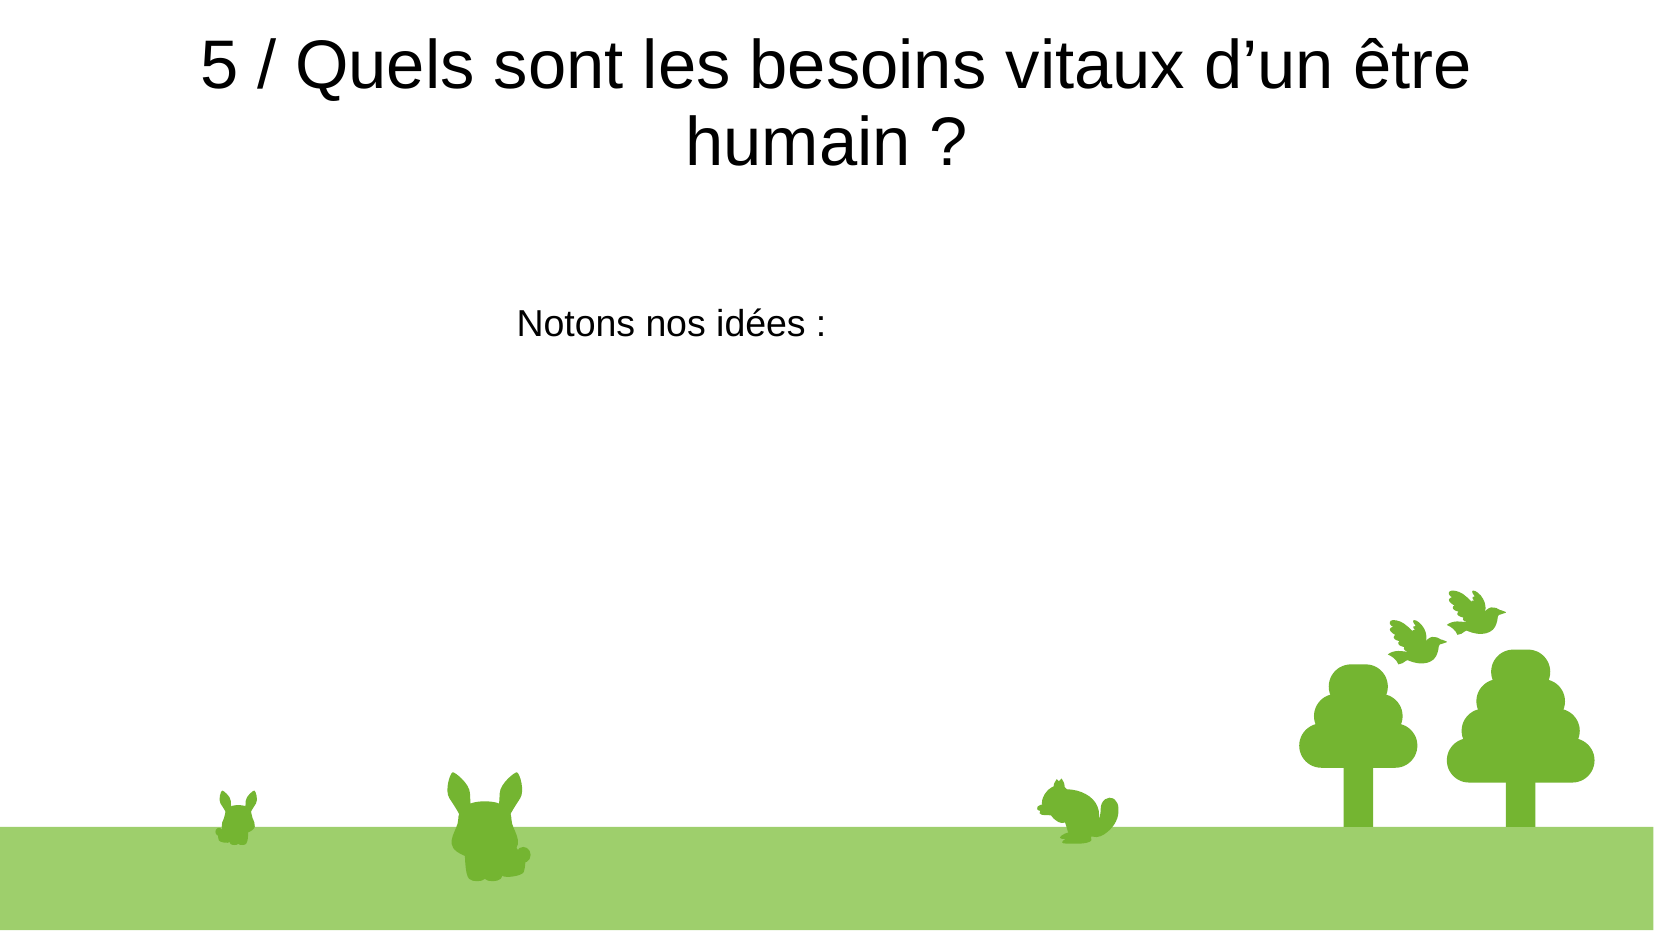

# 5 / Quels sont les besoins vitaux d’un être humain ?
Notons nos idées :